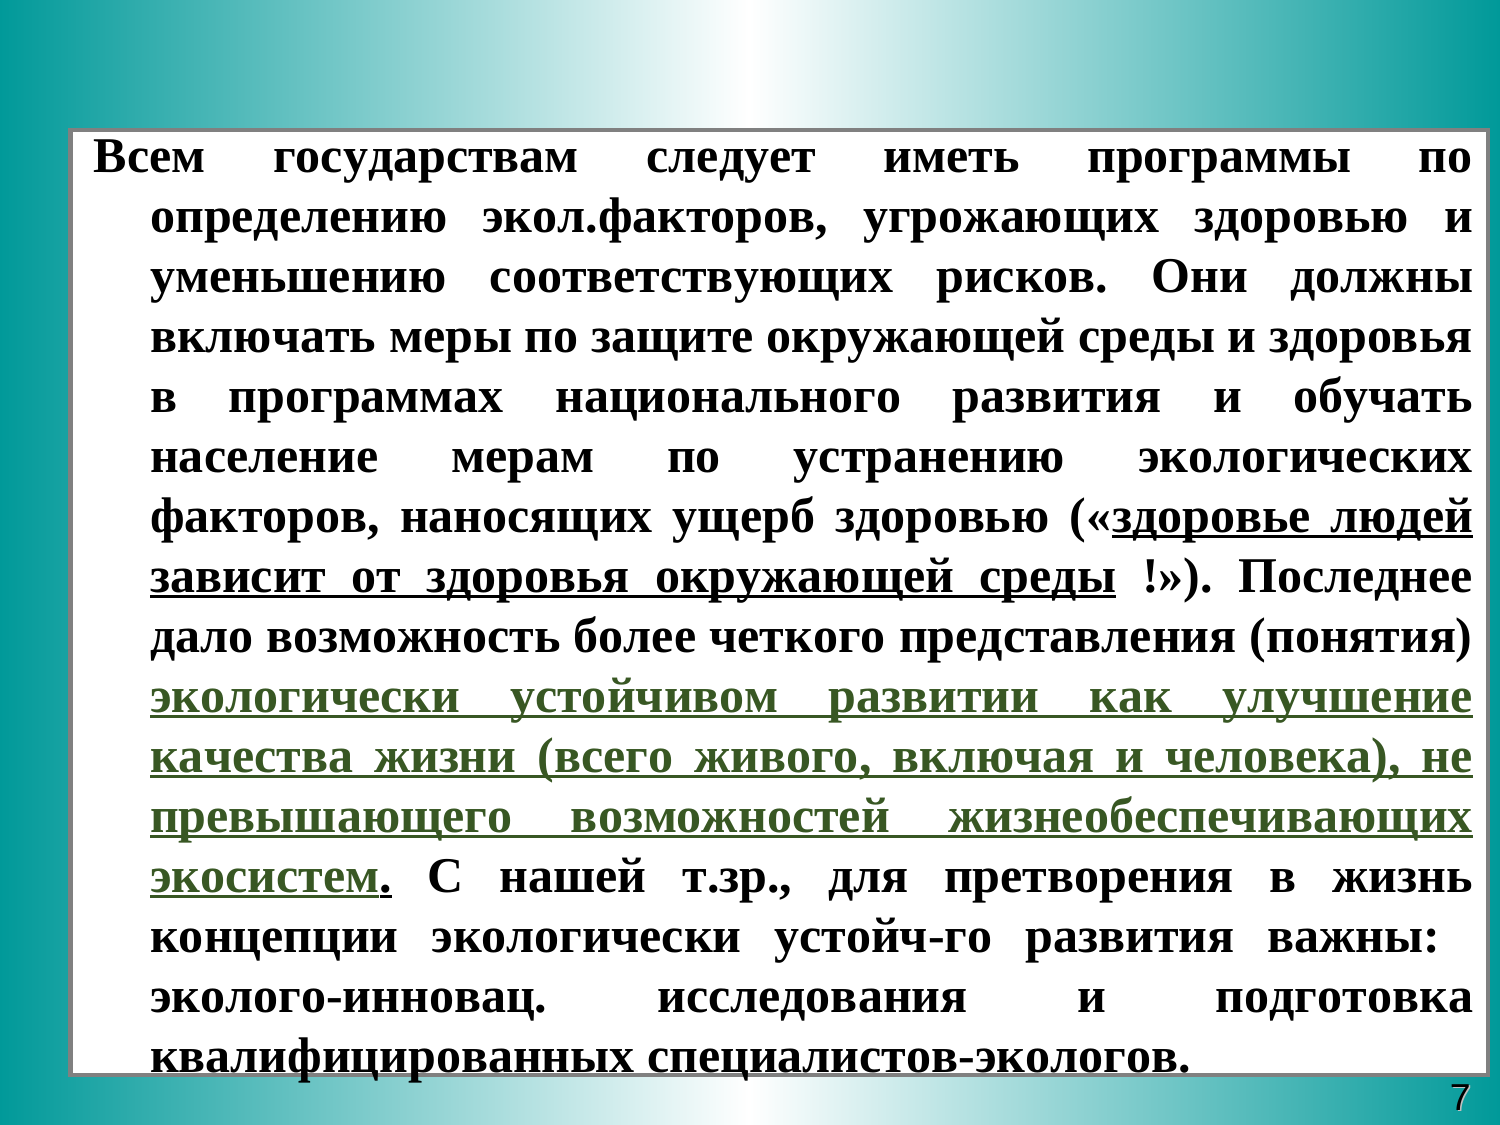

Всем государствам следует иметь программы по определению экол.факторов, угрожающих здоровью и уменьшению соответствующих рисков. Они должны включать меры по защите окружающей среды и здоровья в программах национального развития и обучать население мерам по устранению экологических факторов, наносящих ущерб здоровью («здоровье людей зависит от здоровья окружающей среды !»). Последнее дало возможность более четкого представления (понятия) экологически устойчивом развитии как улучшение качества жизни (всего живого, включая и человека), не превышающего возможностей жизнеобеспечивающих экосистем. С нашей т.зр., для претворения в жизнь концепции экологически устойч-го развития важны: эколого-инновац. исследования и подготовка квалифицированных специалистов-экологов.
#